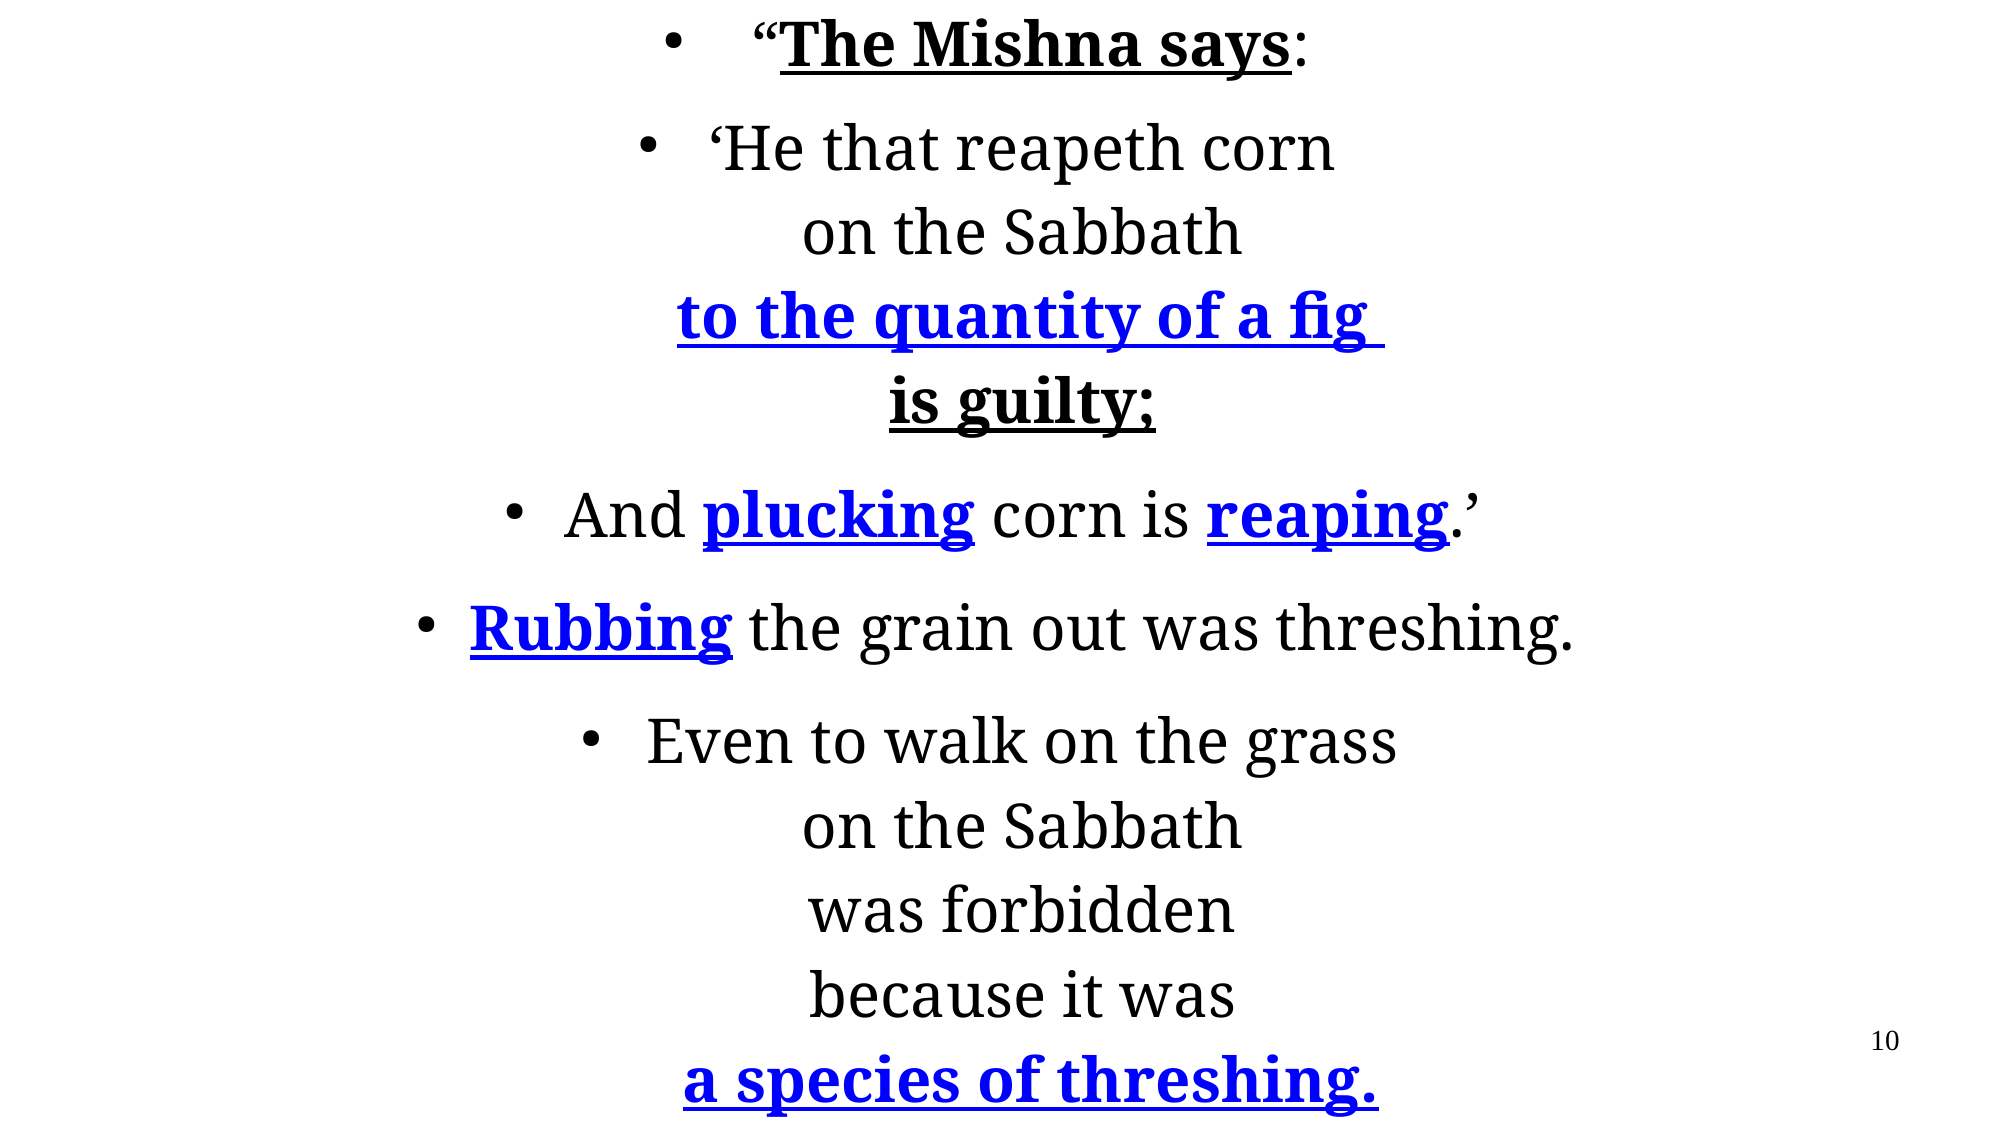

# “The Mishna says:
‘He that reapeth corn
on the Sabbath
to the quantity of a fig
is guilty;
And plucking corn is reaping.’
Rubbing the grain out was threshing.
Even to walk on the grass
on the Sabbath
was forbidden
because it was
a species of threshing.
10